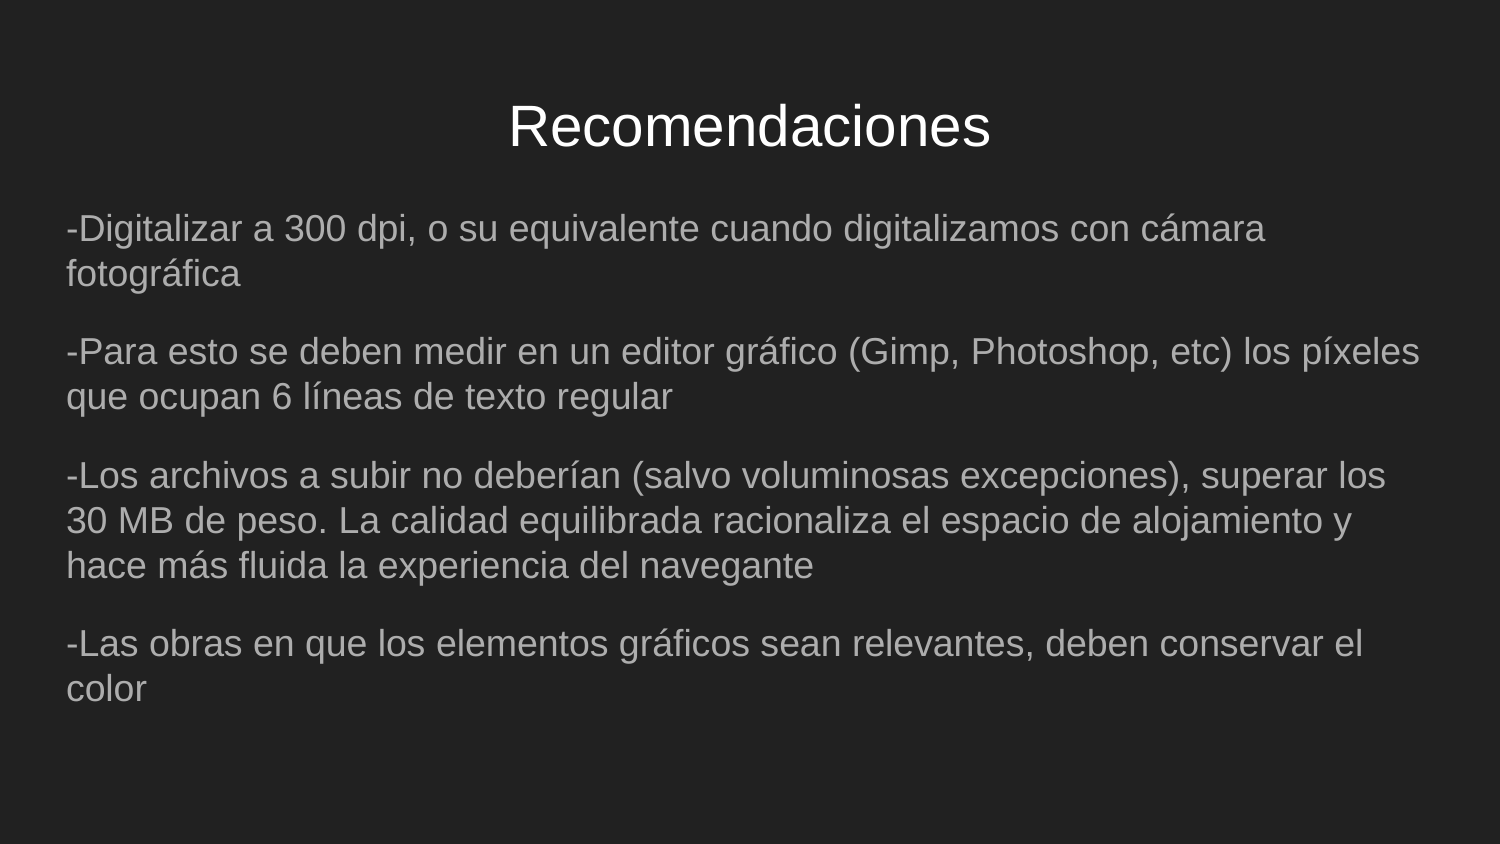

# Recomendaciones
-Digitalizar a 300 dpi, o su equivalente cuando digitalizamos con cámara fotográfica
-Para esto se deben medir en un editor gráfico (Gimp, Photoshop, etc) los píxeles que ocupan 6 líneas de texto regular
-Los archivos a subir no deberían (salvo voluminosas excepciones), superar los 30 MB de peso. La calidad equilibrada racionaliza el espacio de alojamiento y hace más fluida la experiencia del navegante
-Las obras en que los elementos gráficos sean relevantes, deben conservar el color